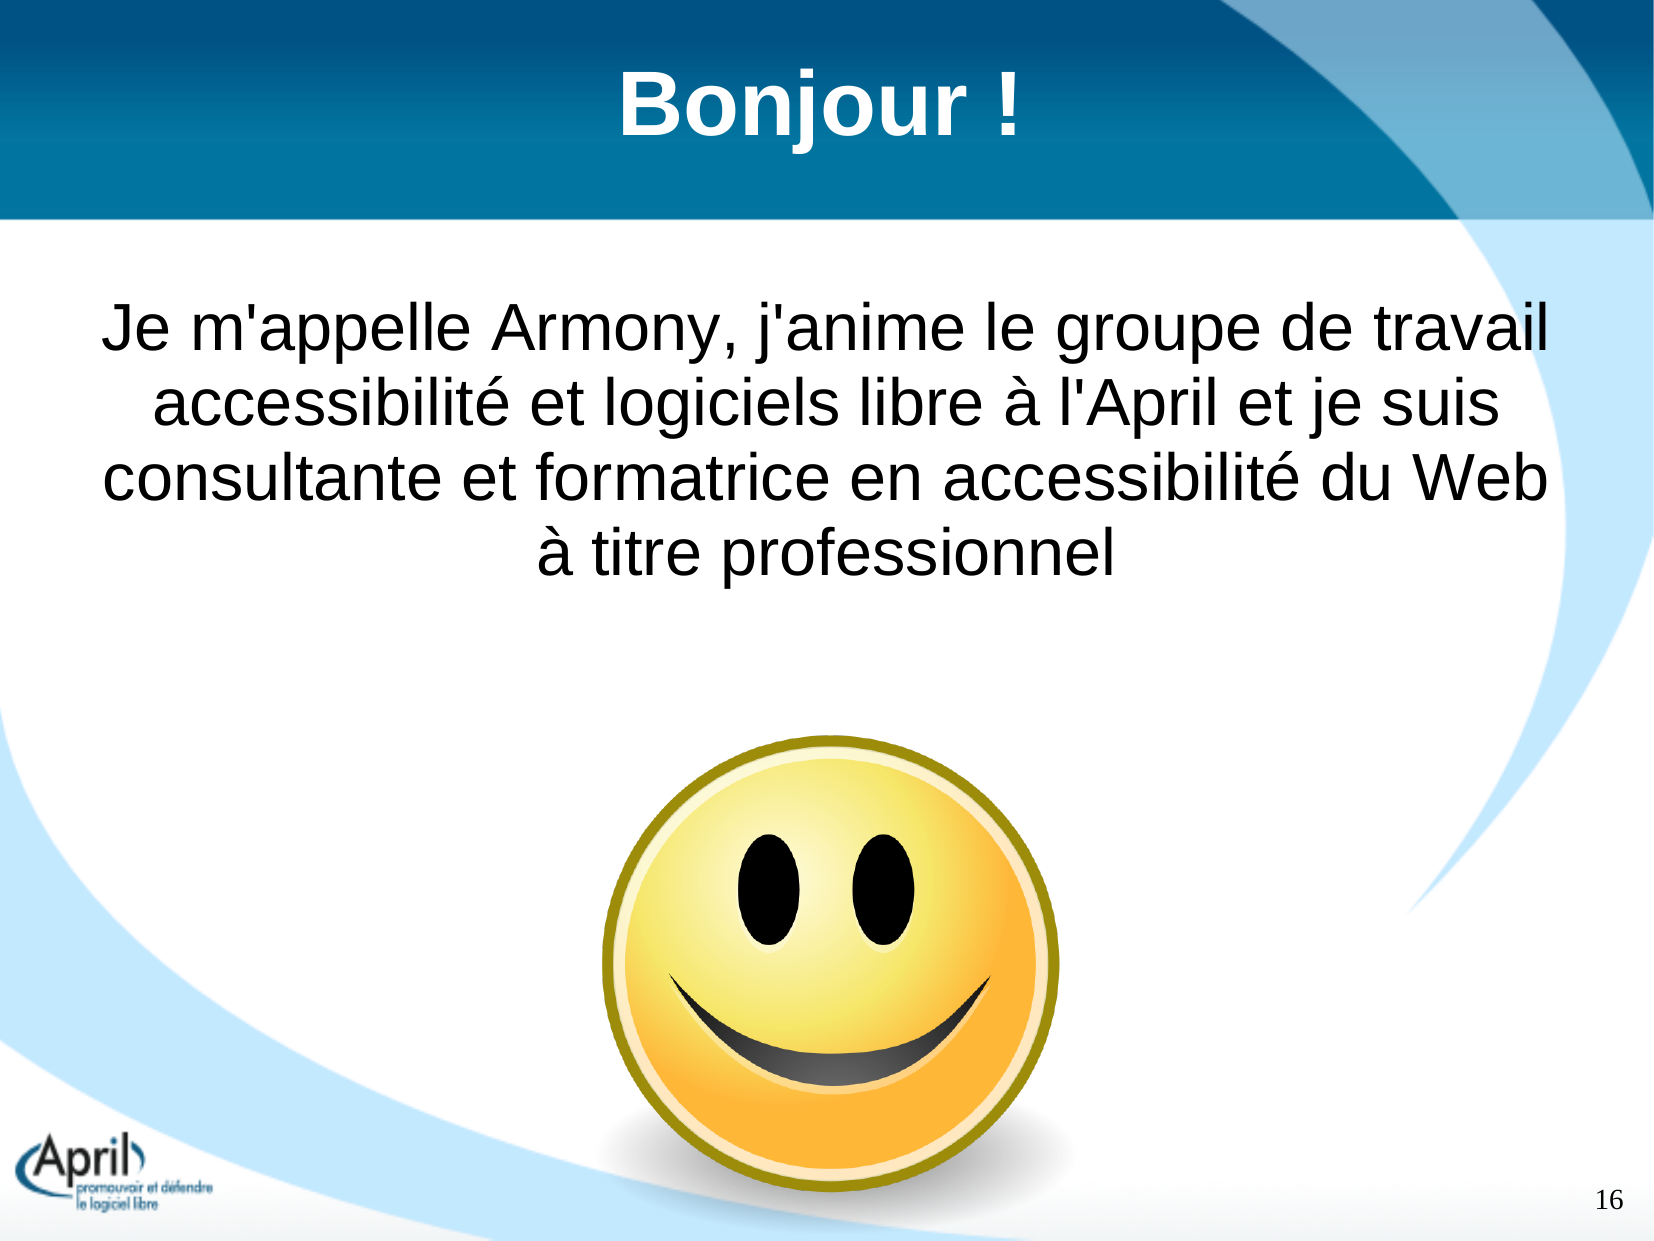

# Bonjour !
Je m'appelle Armony, j'anime le groupe de travail accessibilité et logiciels libre à l'April et je suis consultante et formatrice en accessibilité du Web à titre professionnel
16